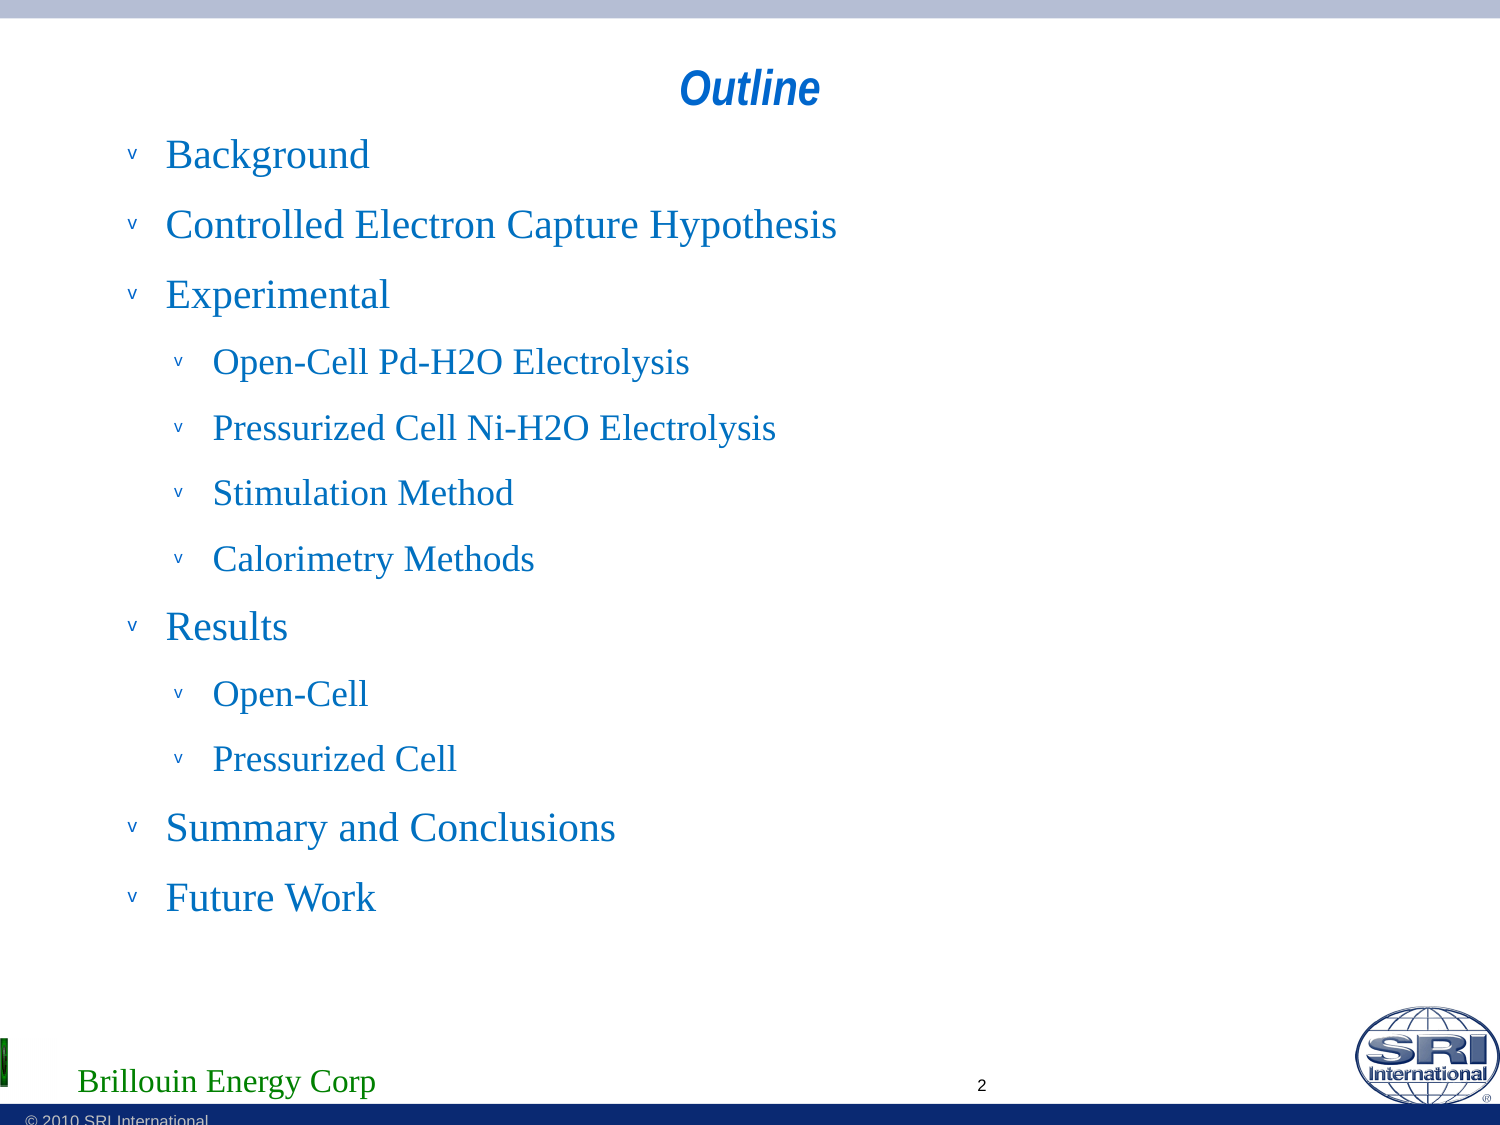

# Outline
 Background
 Controlled Electron Capture Hypothesis
 Experimental
 Open-Cell Pd-H2O Electrolysis
 Pressurized Cell Ni-H2O Electrolysis
 Stimulation Method
 Calorimetry Methods
 Results
 Open-Cell
 Pressurized Cell
 Summary and Conclusions
 Future Work